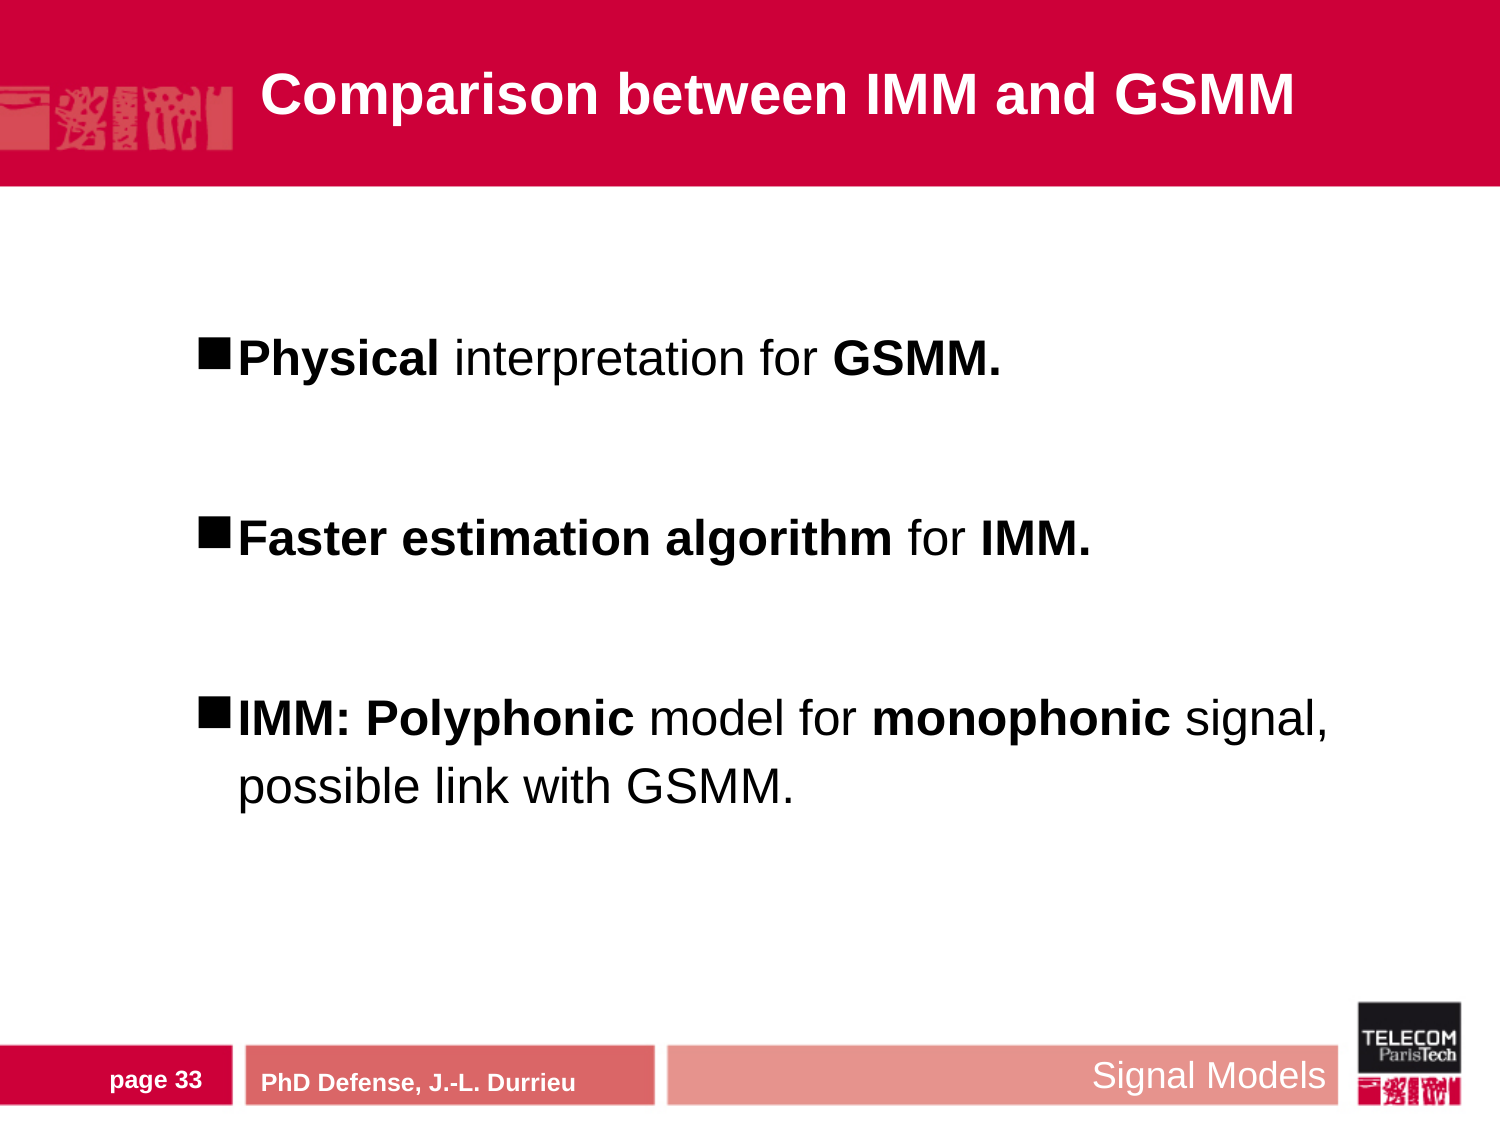

# Comparison between IMM and GSMM
Physical interpretation for GSMM.
Faster estimation algorithm for IMM.
IMM: Polyphonic model for monophonic signal,
possible link with GSMM.
Signal Models
33